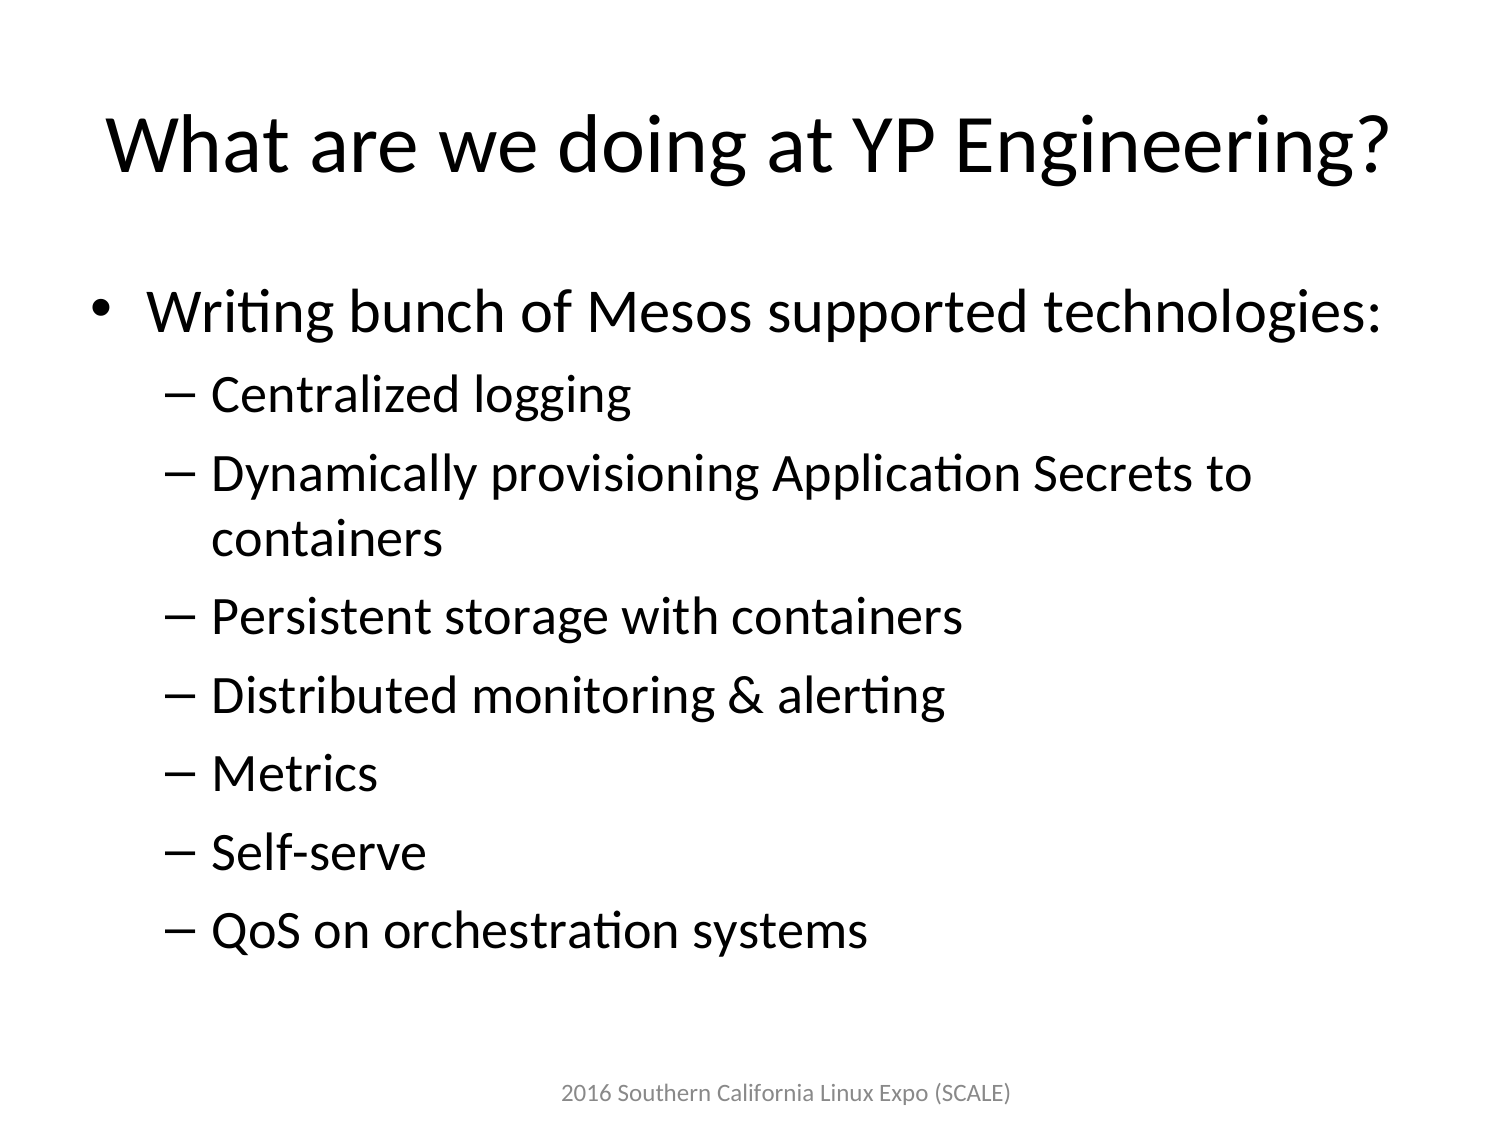

# What are we doing at YP Engineering?
Writing bunch of Mesos supported technologies:
Centralized logging
Dynamically provisioning Application Secrets to containers
Persistent storage with containers
Distributed monitoring & alerting
Metrics
Self-serve
QoS on orchestration systems
2016 Southern California Linux Expo (SCALE)